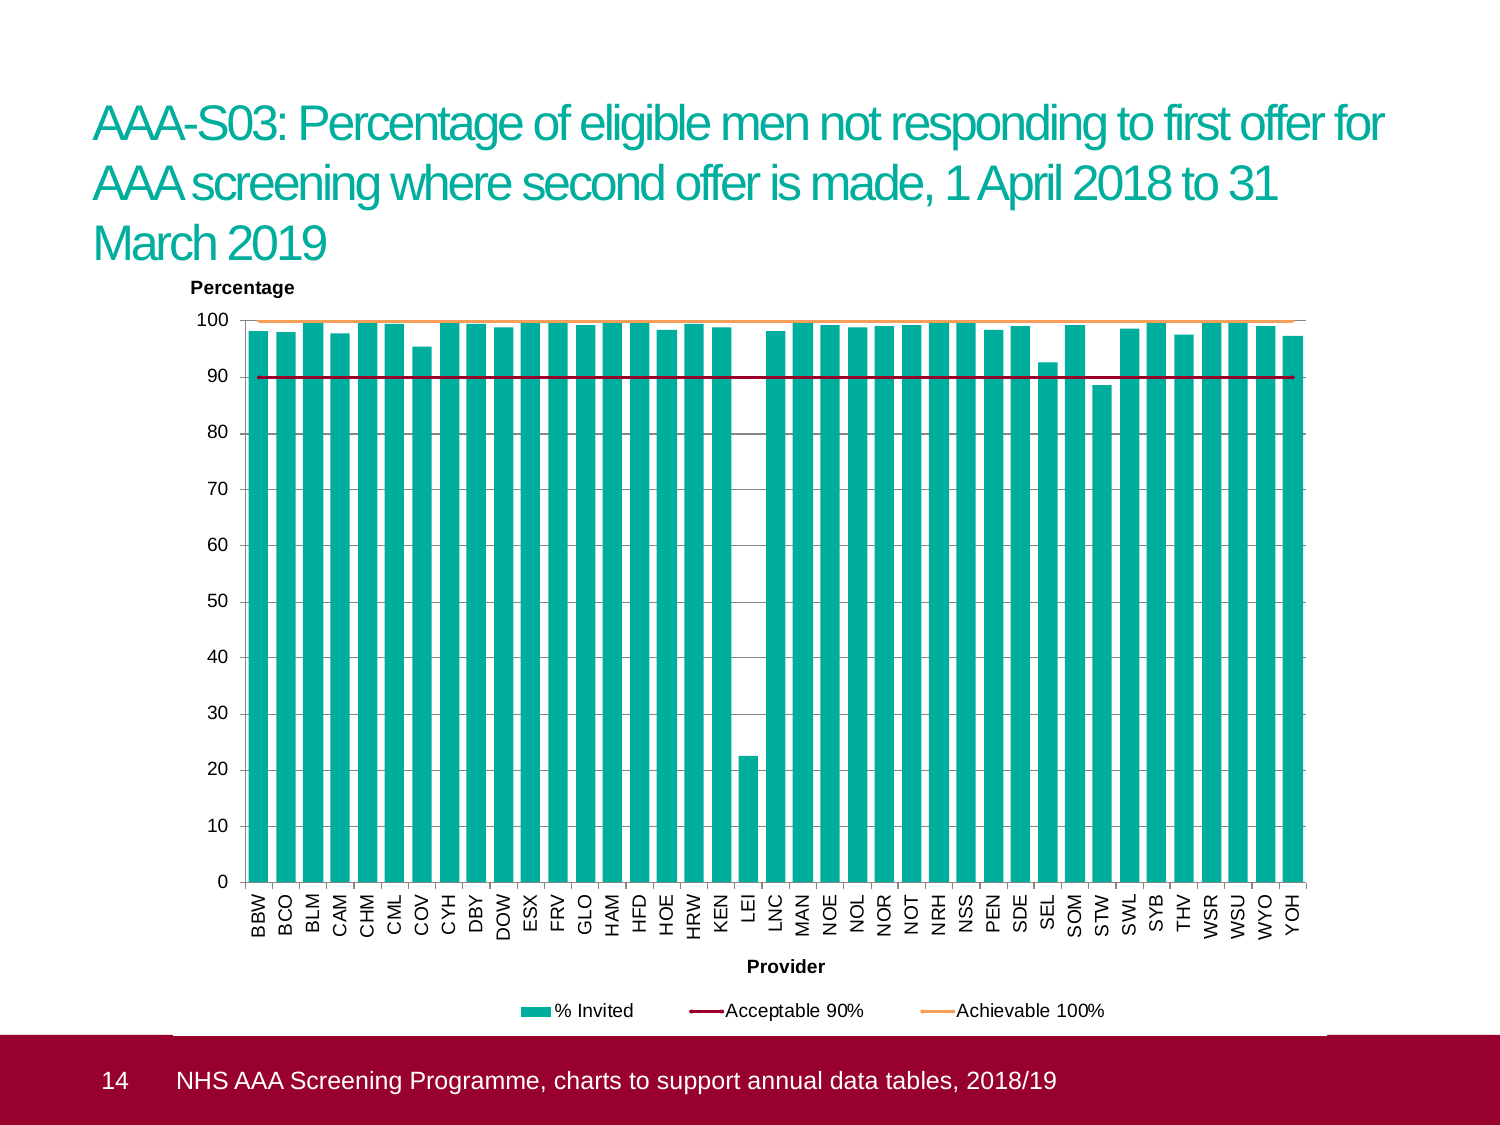

# AAA-S03: Percentage of eligible men not responding to first offer for AAA screening where second offer is made, 1 April 2018 to 31 March 2019
NHS AAA Screening Programme, charts to support annual data tables, 2018/19